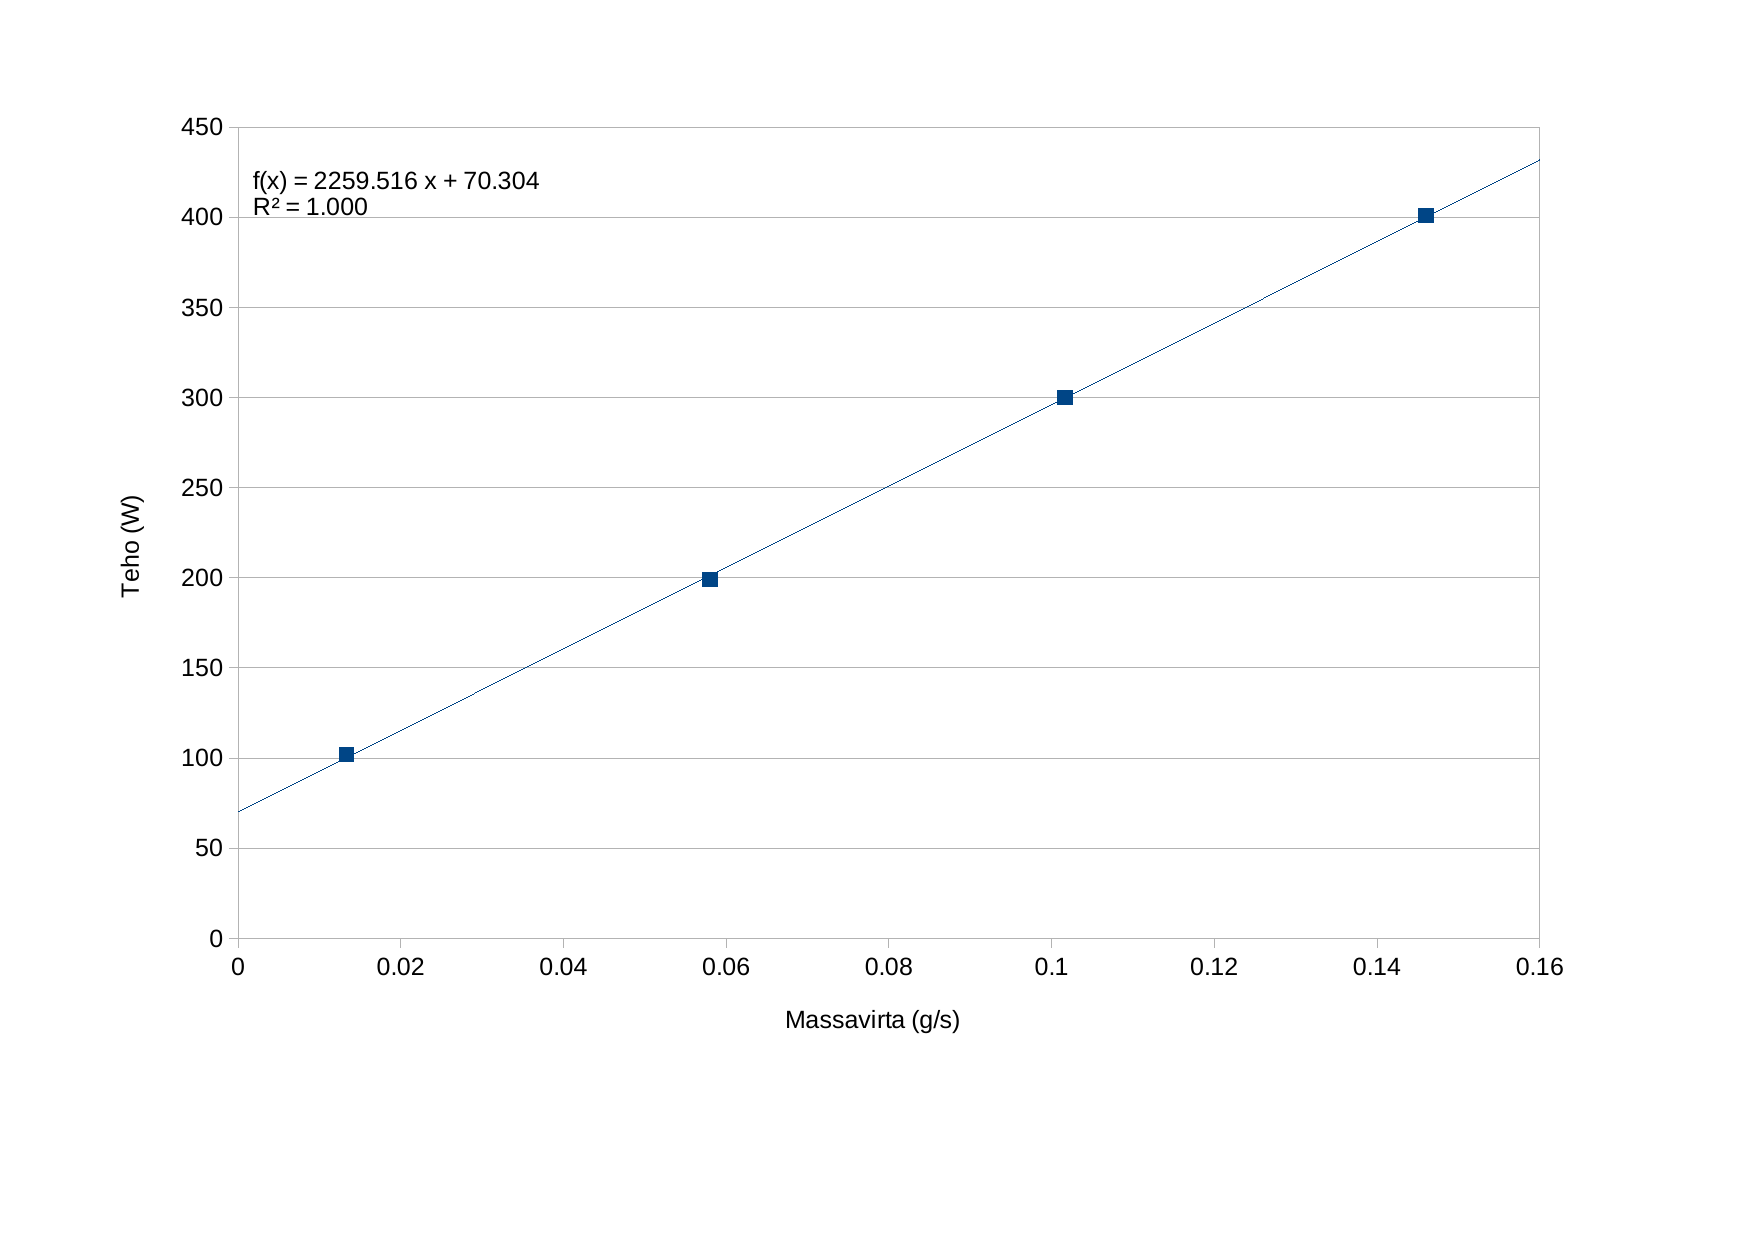

### Chart
| Category | Sarake F |
|---|---|